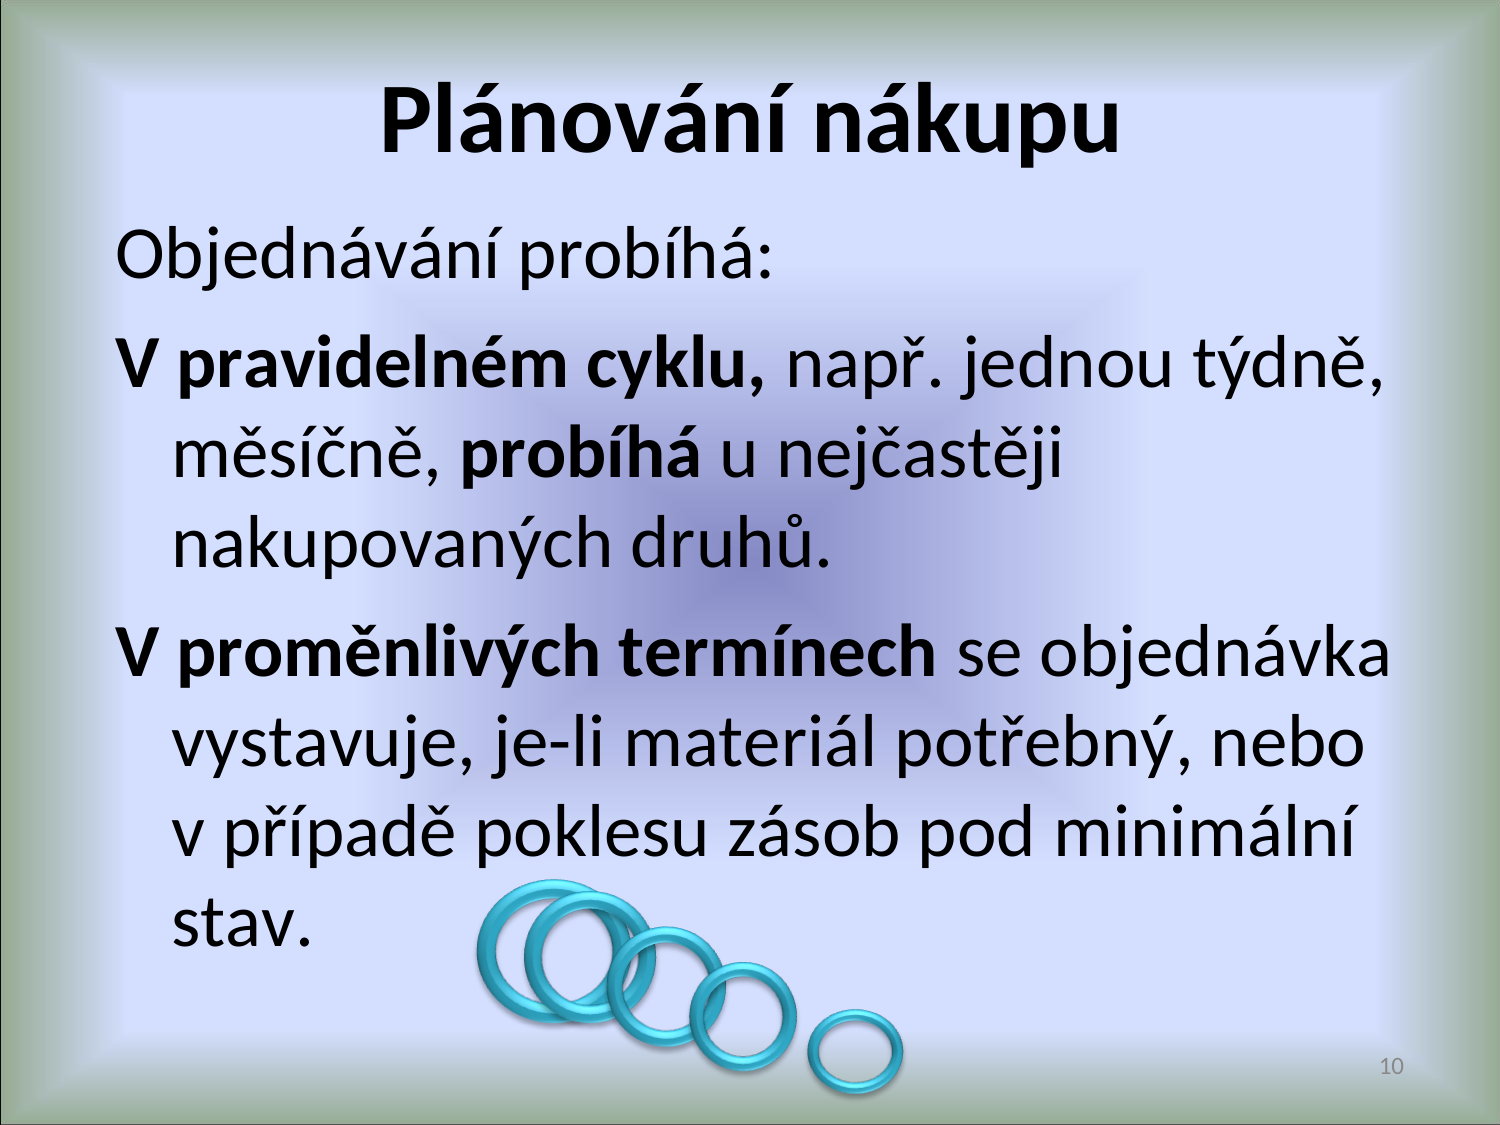

# Plánování nákupu
Objednávání probíhá:
V pravidelném cyklu, např. jednou týdně, měsíčně, probíhá u nejčastěji nakupovaných druhů.
V proměnlivých termínech se objednávka vystavuje, je-li materiál potřebný, nebo
v případě poklesu zásob pod minimální stav.